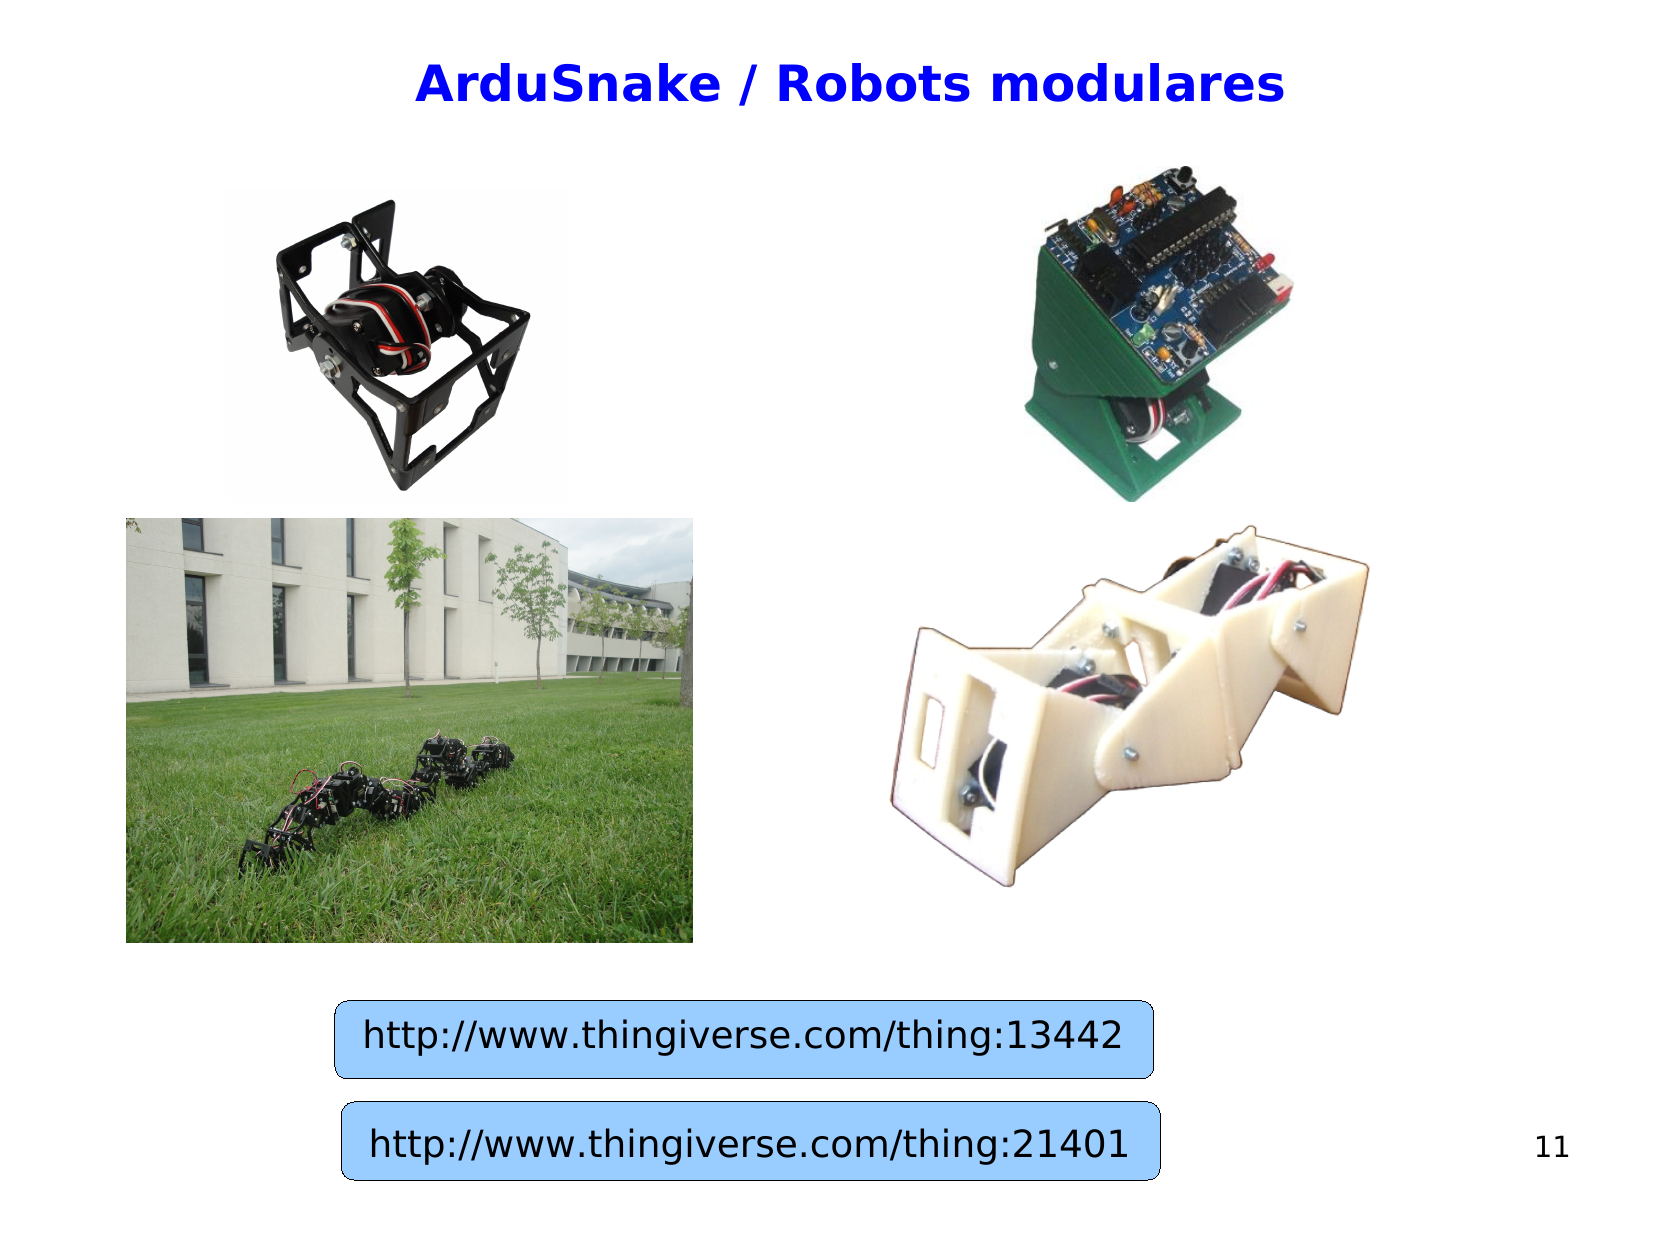

ArduSnake / Robots modulares
http://www.thingiverse.com/thing:13442
http://www.thingiverse.com/thing:21401
11